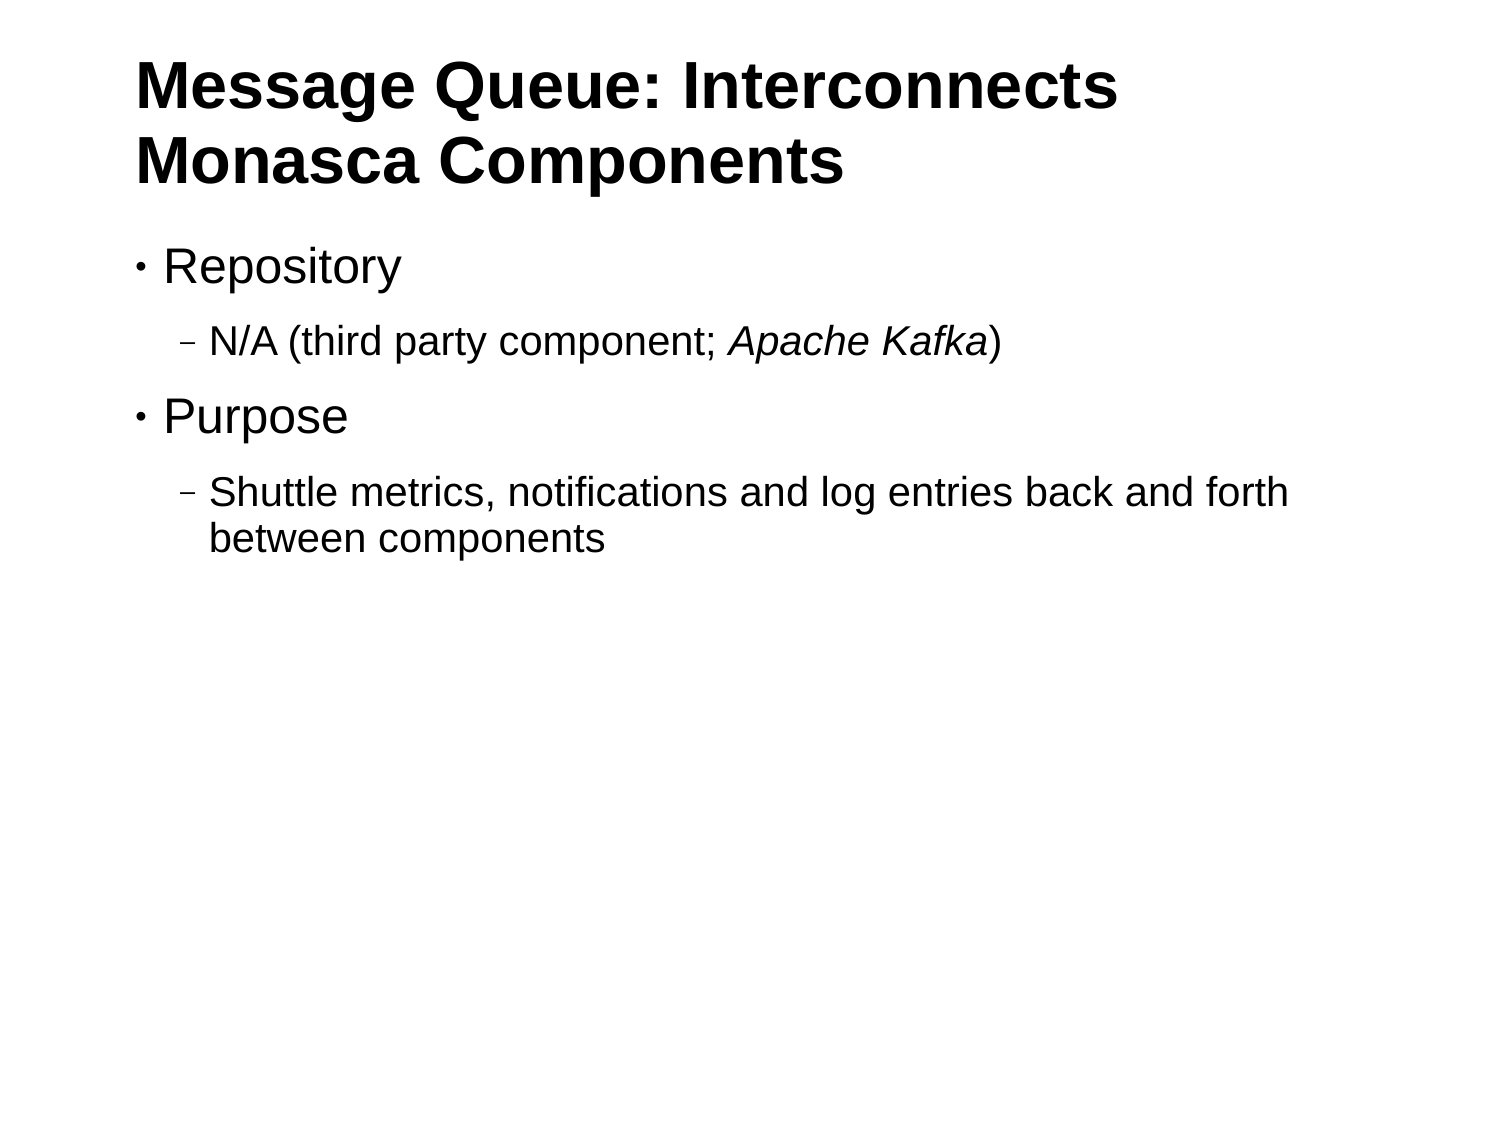

# Message Queue: Interconnects Monasca Components
Repository
N/A (third party component; Apache Kafka)
Purpose
Shuttle metrics, notifications and log entries back and forth between components